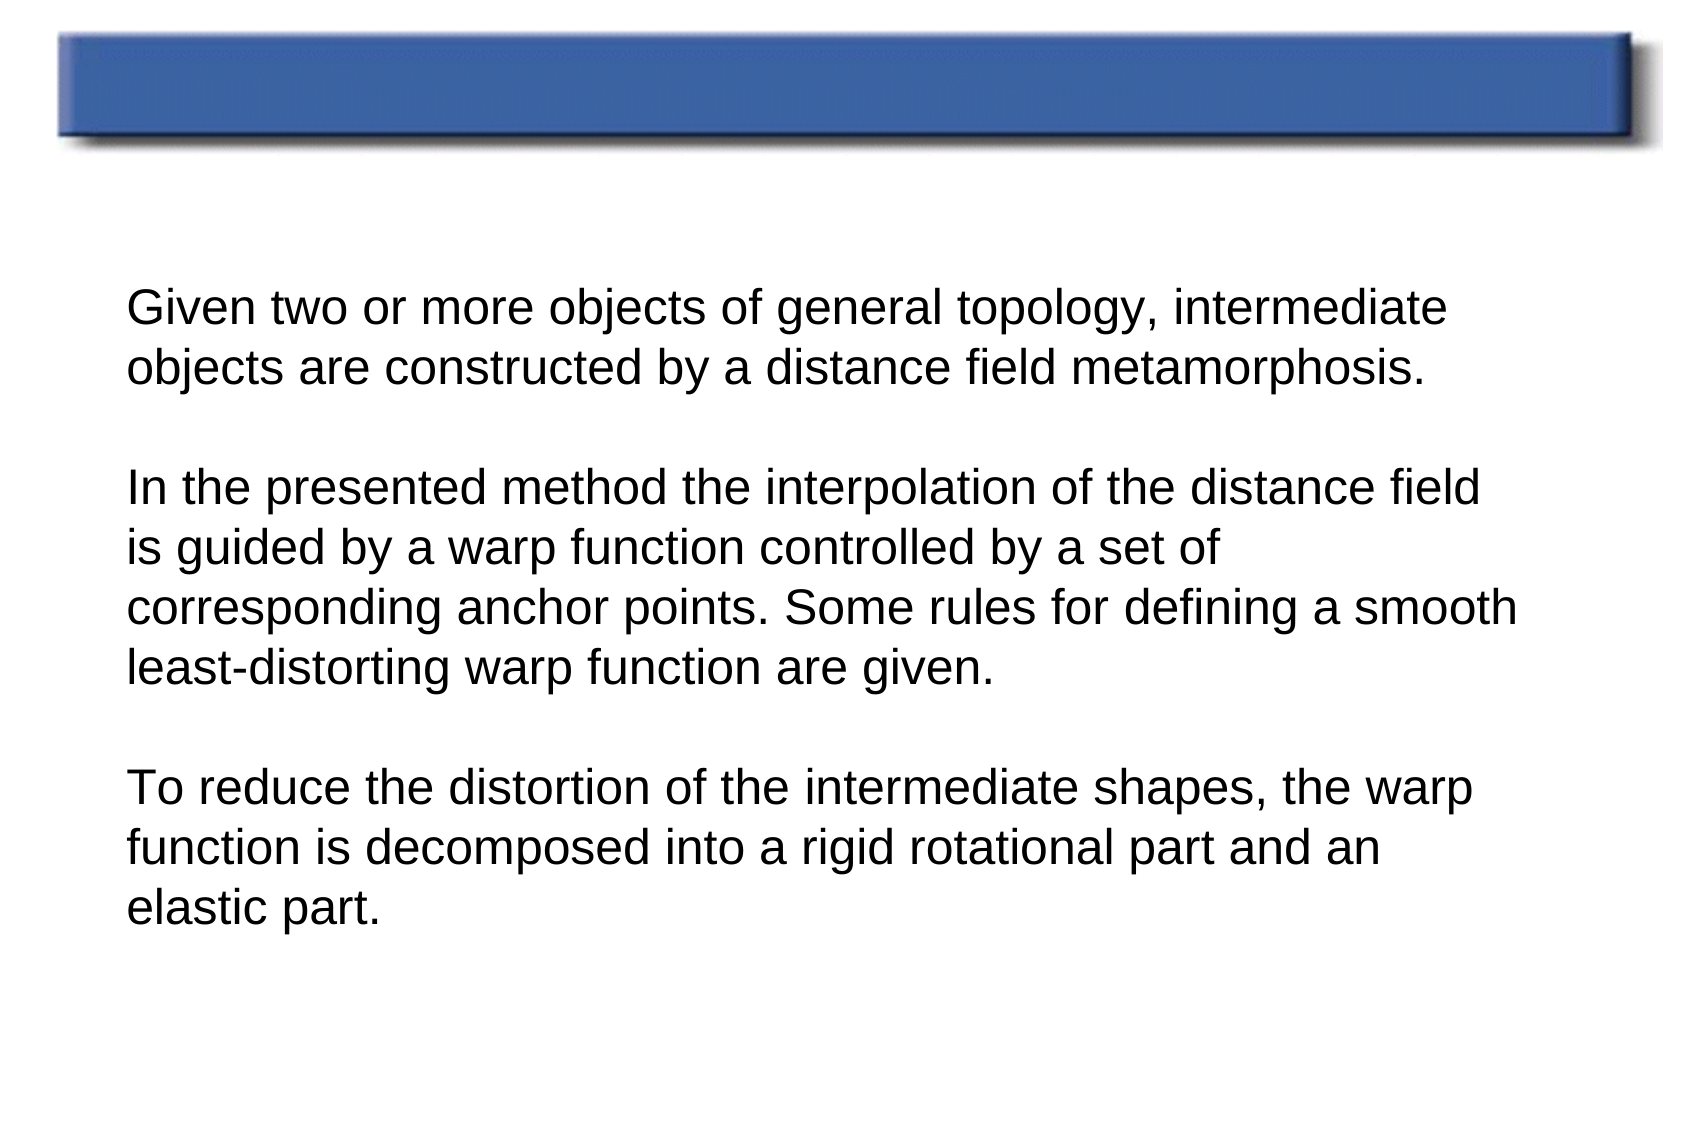

Given two or more objects of general topology, intermediate objects are constructed by a distance field metamorphosis.
In the presented method the interpolation of the distance field is guided by a warp function controlled by a set of corresponding anchor points. Some rules for defining a smooth least-distorting warp function are given.
To reduce the distortion of the intermediate shapes, the warp function is decomposed into a rigid rotational part and an elastic part.